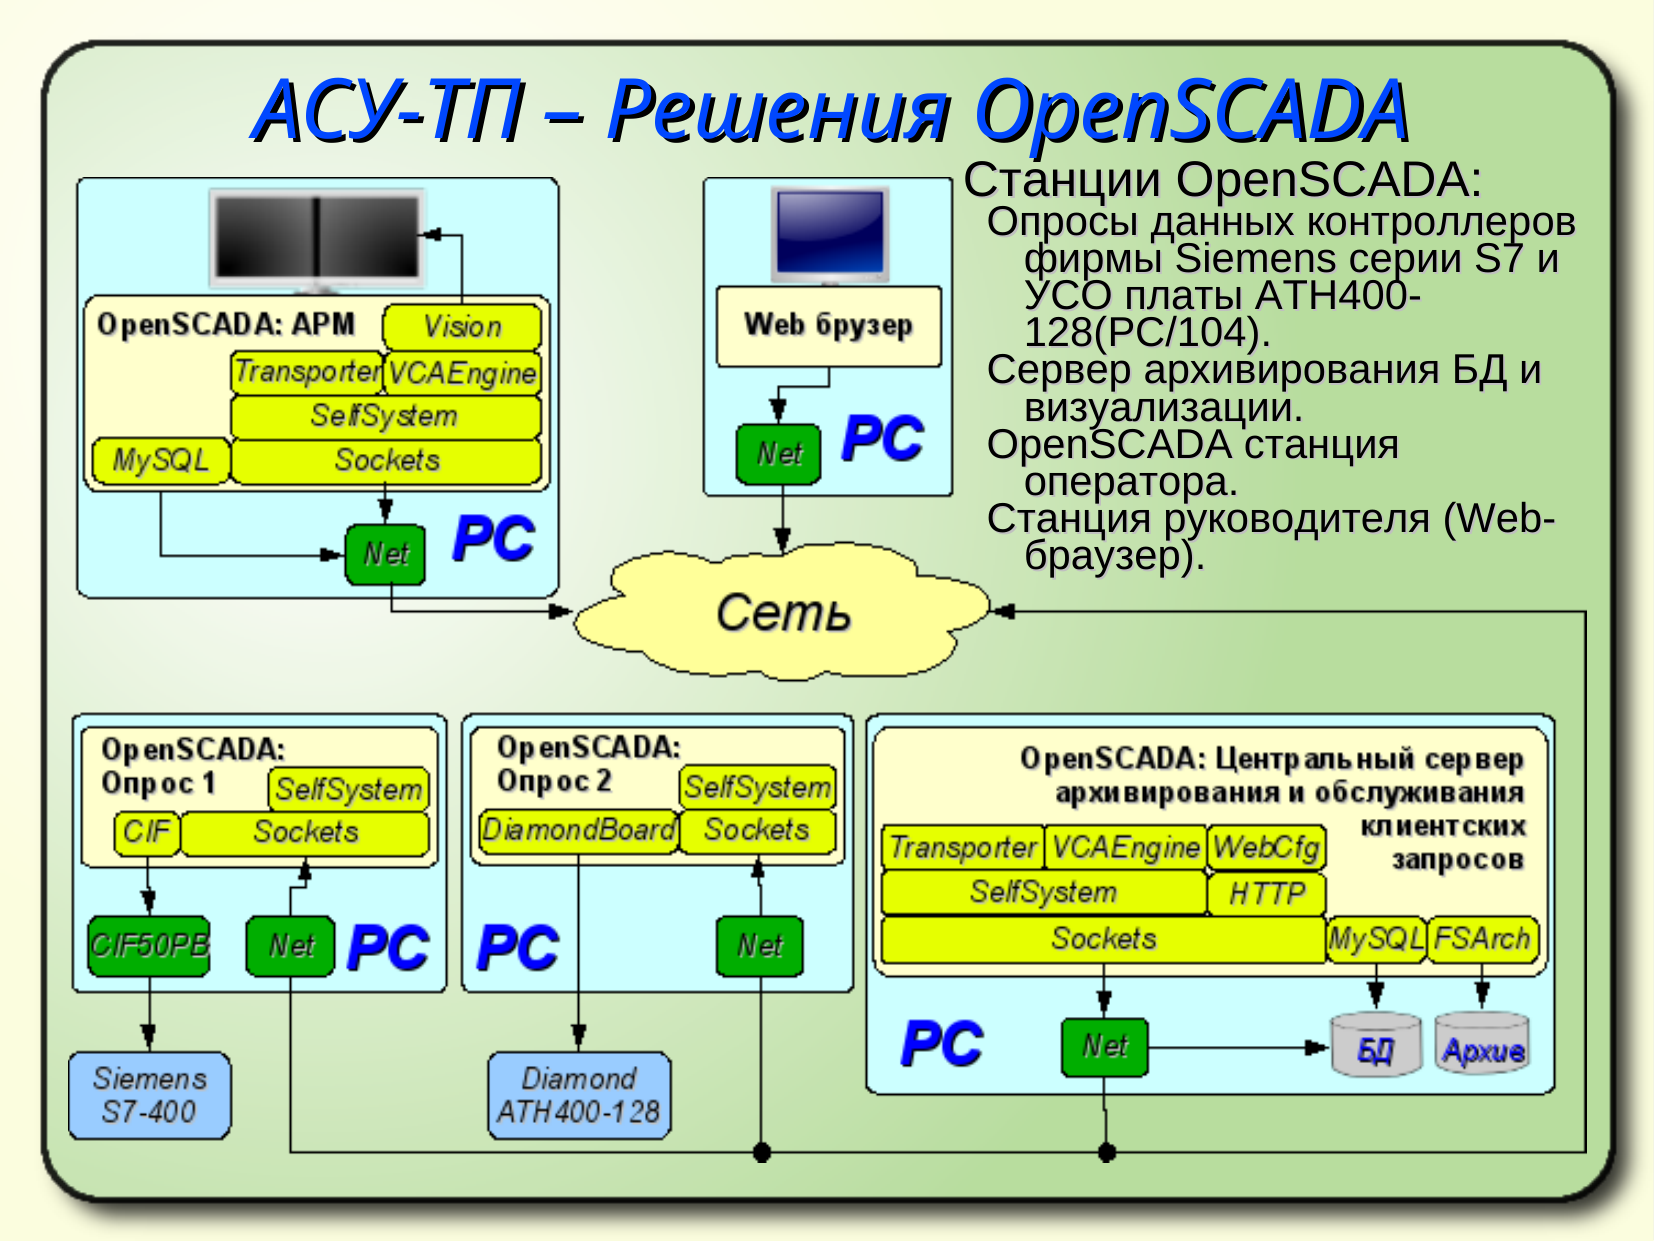

# АСУ-ТП – Решения OpenSCADA
Станции OpenSCADA:
Опросы данных контроллеров фирмы Siemens серии S7 и УСО платы ATH400-128(PC/104).
Сервер архивирования БД и визуализации.
OpenSCADA станция оператора.
Станция руководителя (Web-браузер).